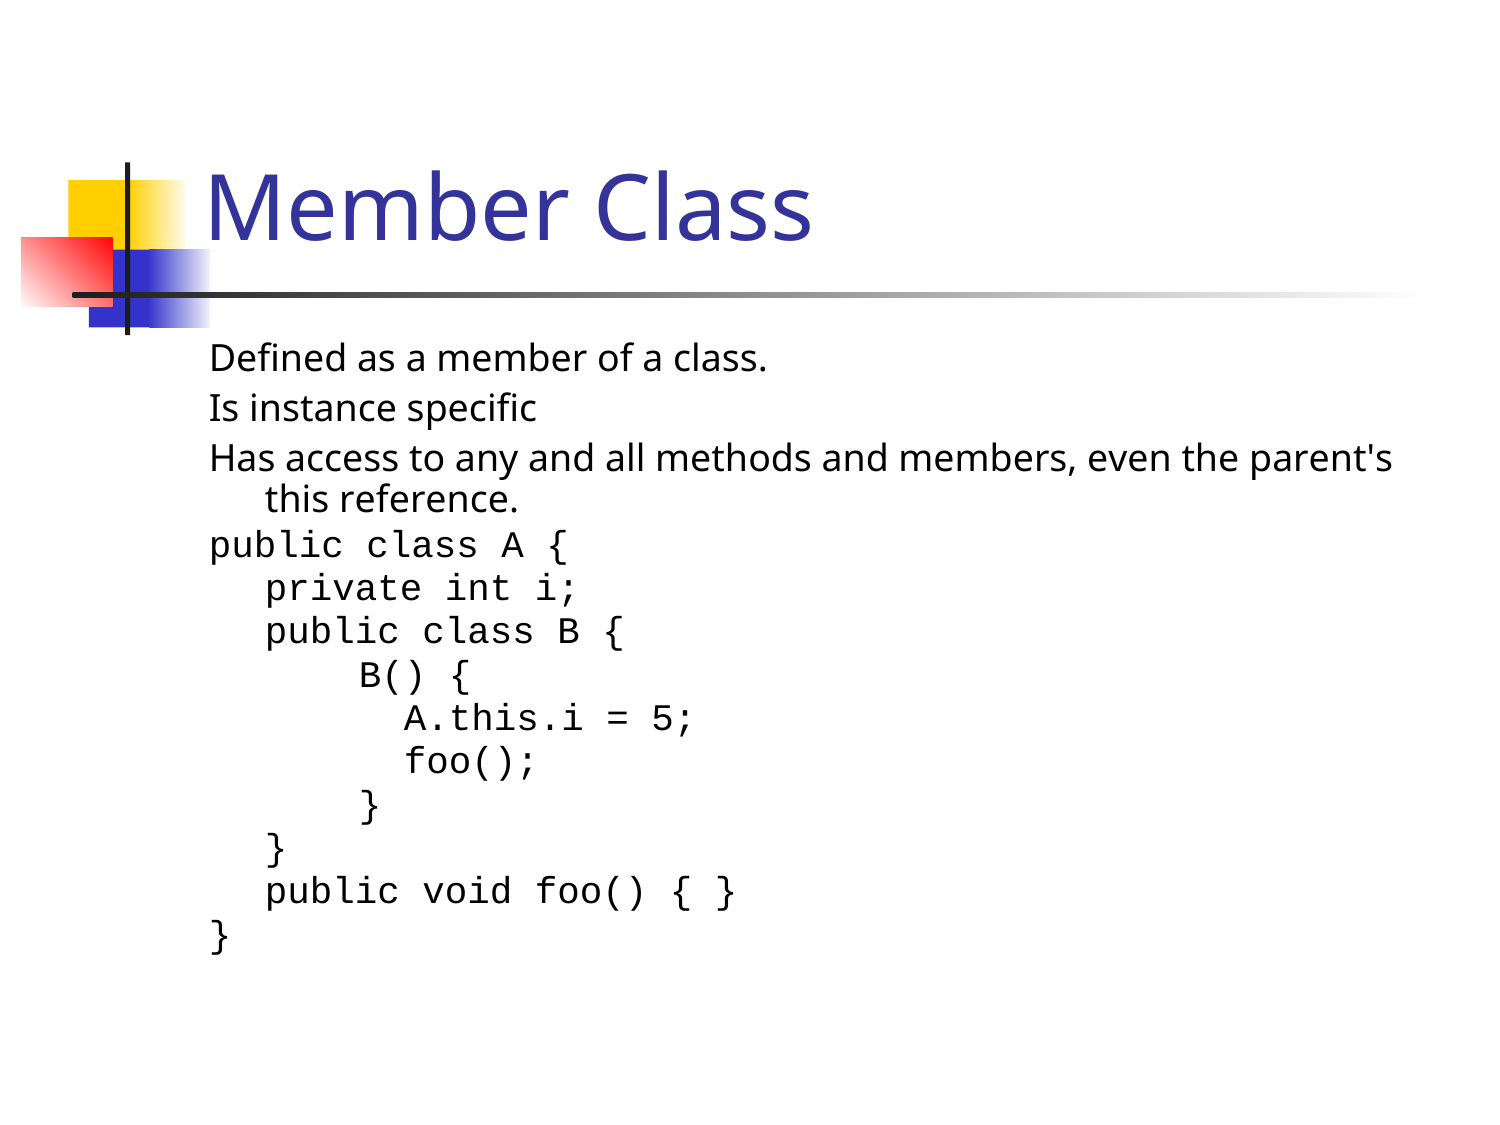

# Member Class
Defined as a member of a class.
Is instance specific
Has access to any and all methods and members, even the parent's this reference.
public class A {
	private int i;
	public class B {
		B() {
		 A.this.i = 5;
		 foo();
		}
	}
	public void foo() { }
}